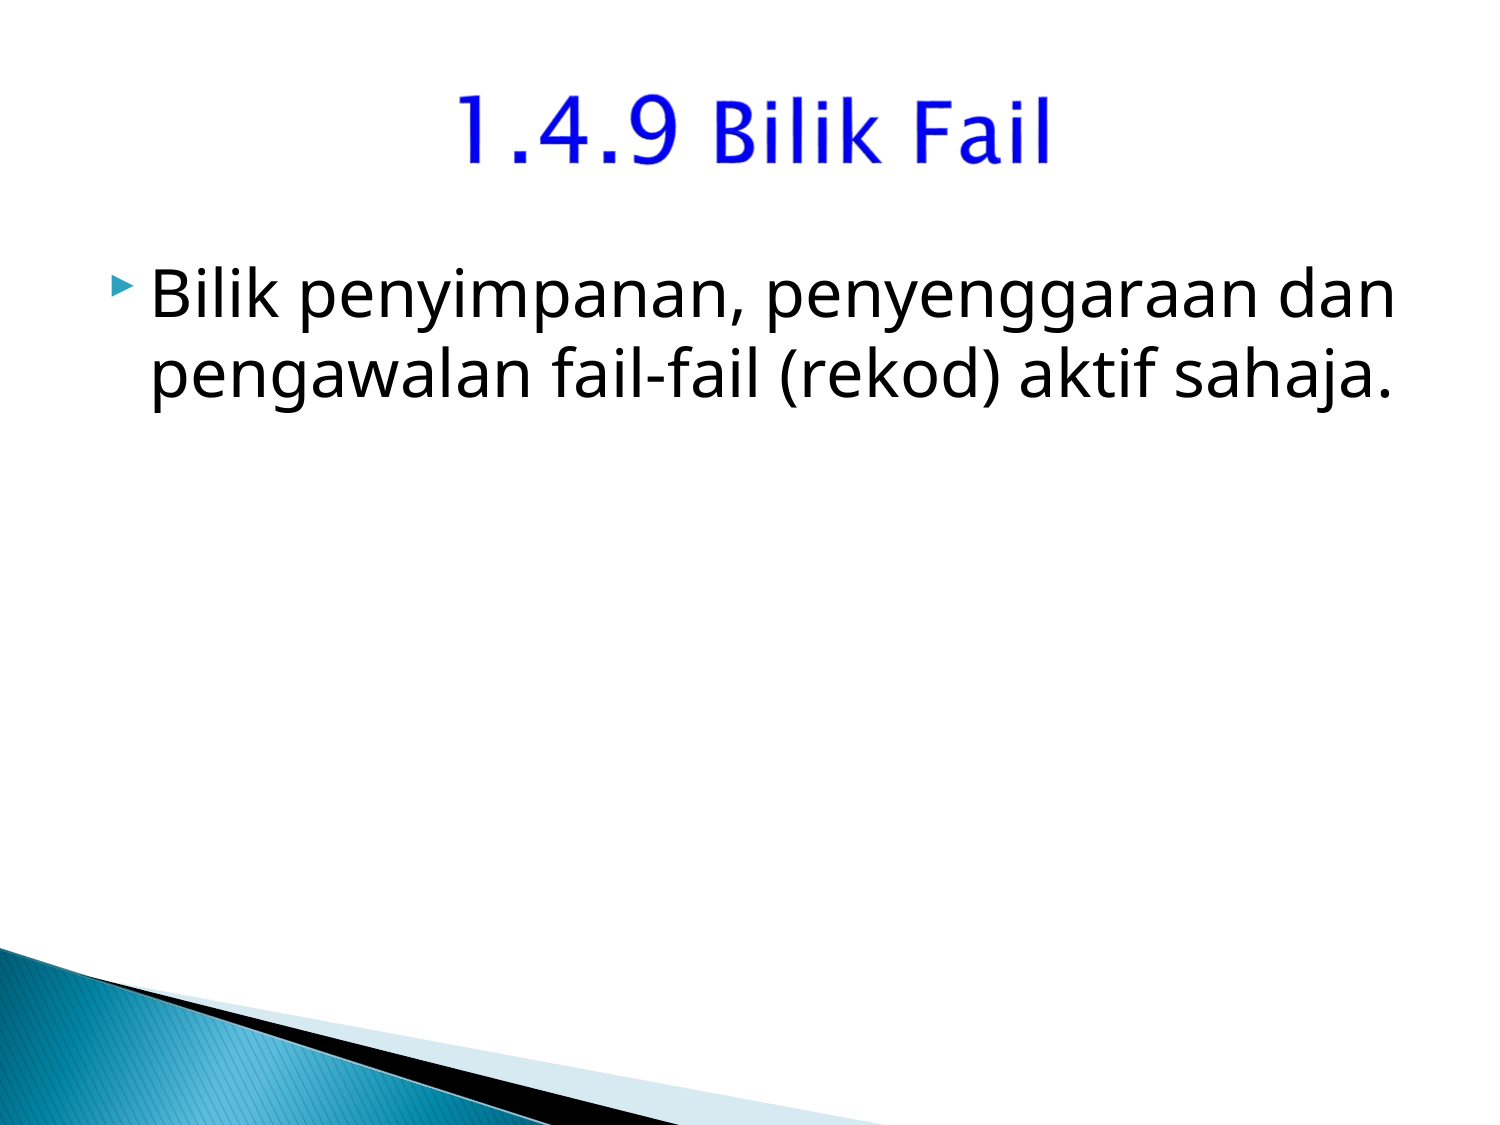

# Bilik penyimpanan, penyenggaraan dan pengawalan fail-fail (rekod) aktif sahaja.